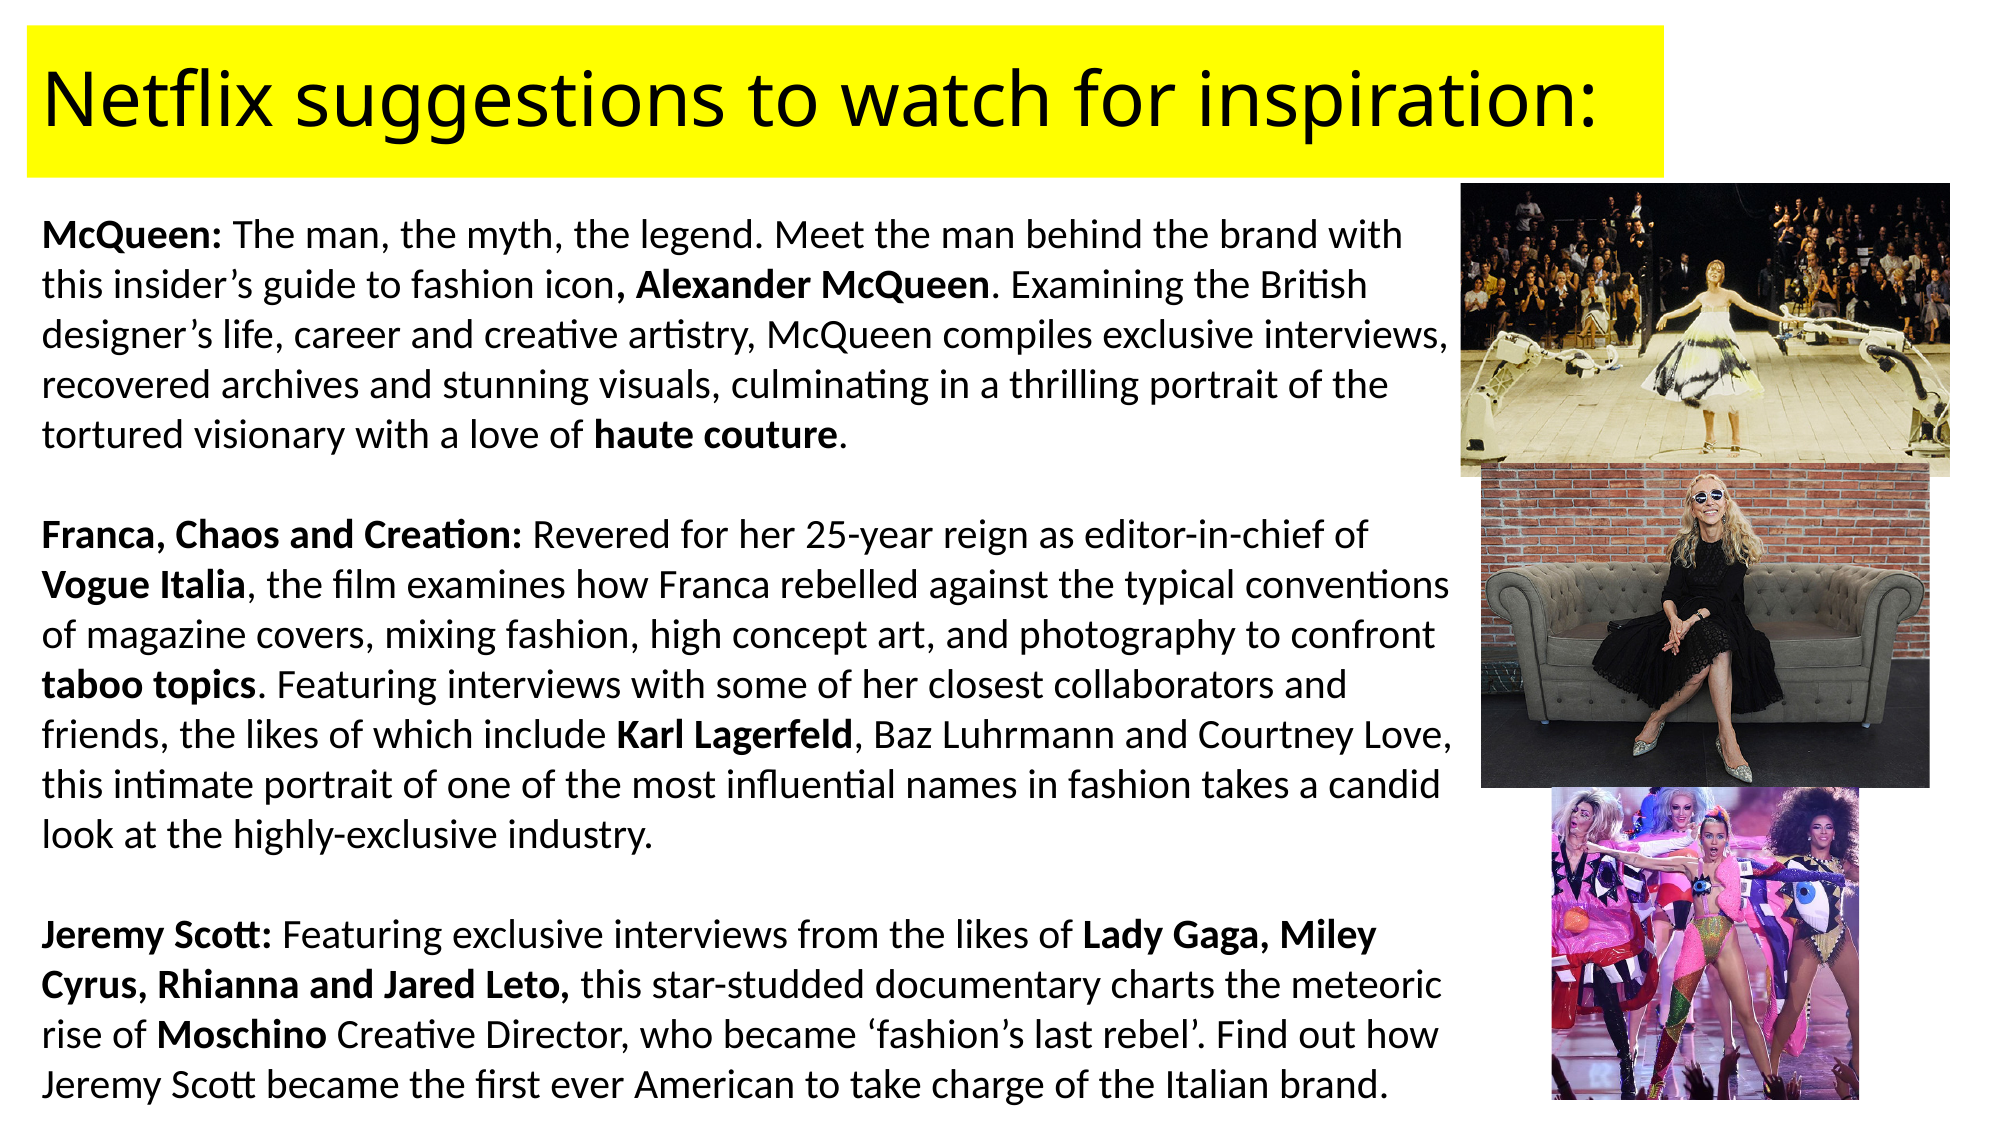

# Netflix suggestions to watch for inspiration:
McQueen: The man, the myth, the legend. Meet the man behind the brand with this insider’s guide to fashion icon, Alexander McQueen. Examining the British designer’s life, career and creative artistry, McQueen compiles exclusive interviews, recovered archives and stunning visuals, culminating in a thrilling portrait of the tortured visionary with a love of haute couture.
Franca, Chaos and Creation: Revered for her 25-year reign as editor-in-chief of Vogue Italia, the film examines how Franca rebelled against the typical conventions of magazine covers, mixing fashion, high concept art, and photography to confront taboo topics. Featuring interviews with some of her closest collaborators and friends, the likes of which include Karl Lagerfeld, Baz Luhrmann and Courtney Love, this intimate portrait of one of the most influential names in fashion takes a candid look at the highly-exclusive industry.
Jeremy Scott: Featuring exclusive interviews from the likes of Lady Gaga, Miley Cyrus, Rhianna and Jared Leto, this star-studded documentary charts the meteoric rise of Moschino Creative Director, who became ‘fashion’s last rebel’. Find out how Jeremy Scott became the first ever American to take charge of the Italian brand.